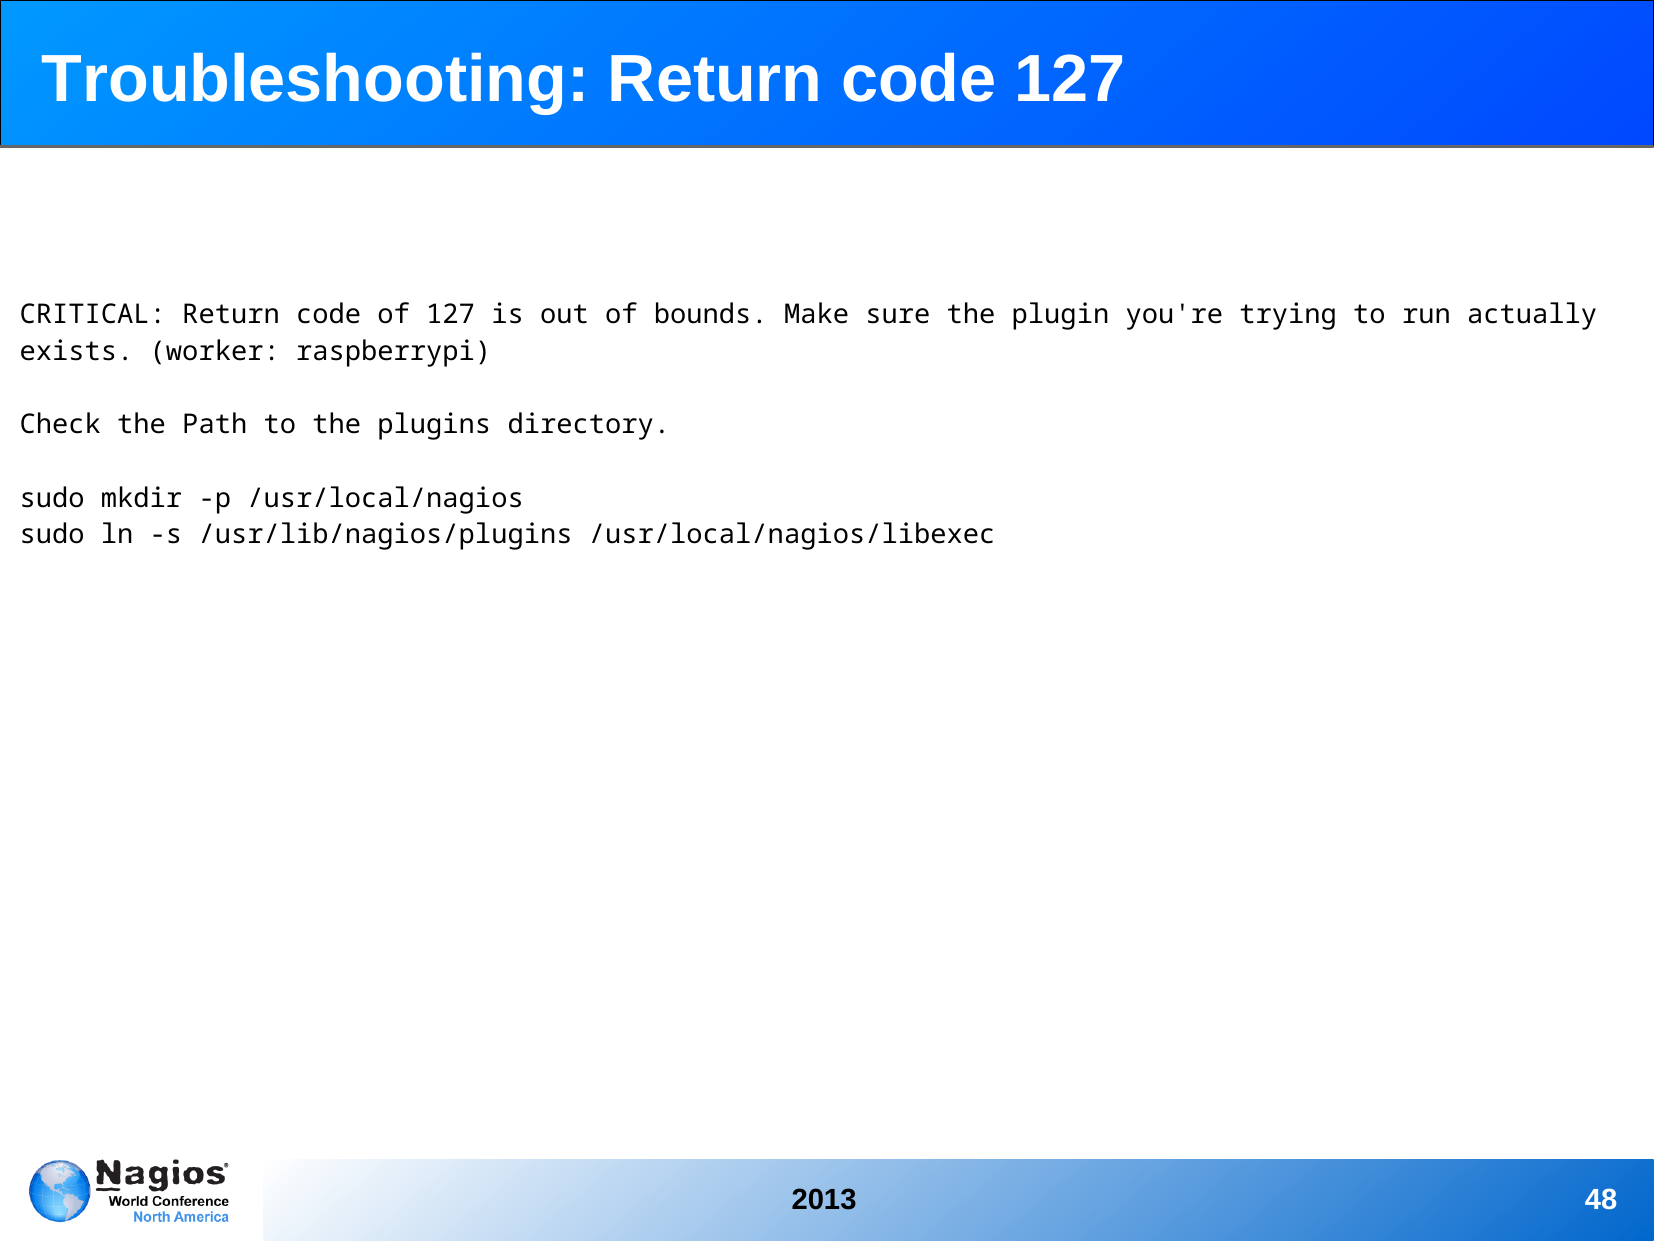

# Troubleshooting: Return code 127
CRITICAL: Return code of 127 is out of bounds. Make sure the plugin you're trying to run actually exists. (worker: raspberrypi)
Check the Path to the plugins directory.
sudo mkdir -p /usr/local/nagios
sudo ln -s /usr/lib/nagios/plugins /usr/local/nagios/libexec
2011
48